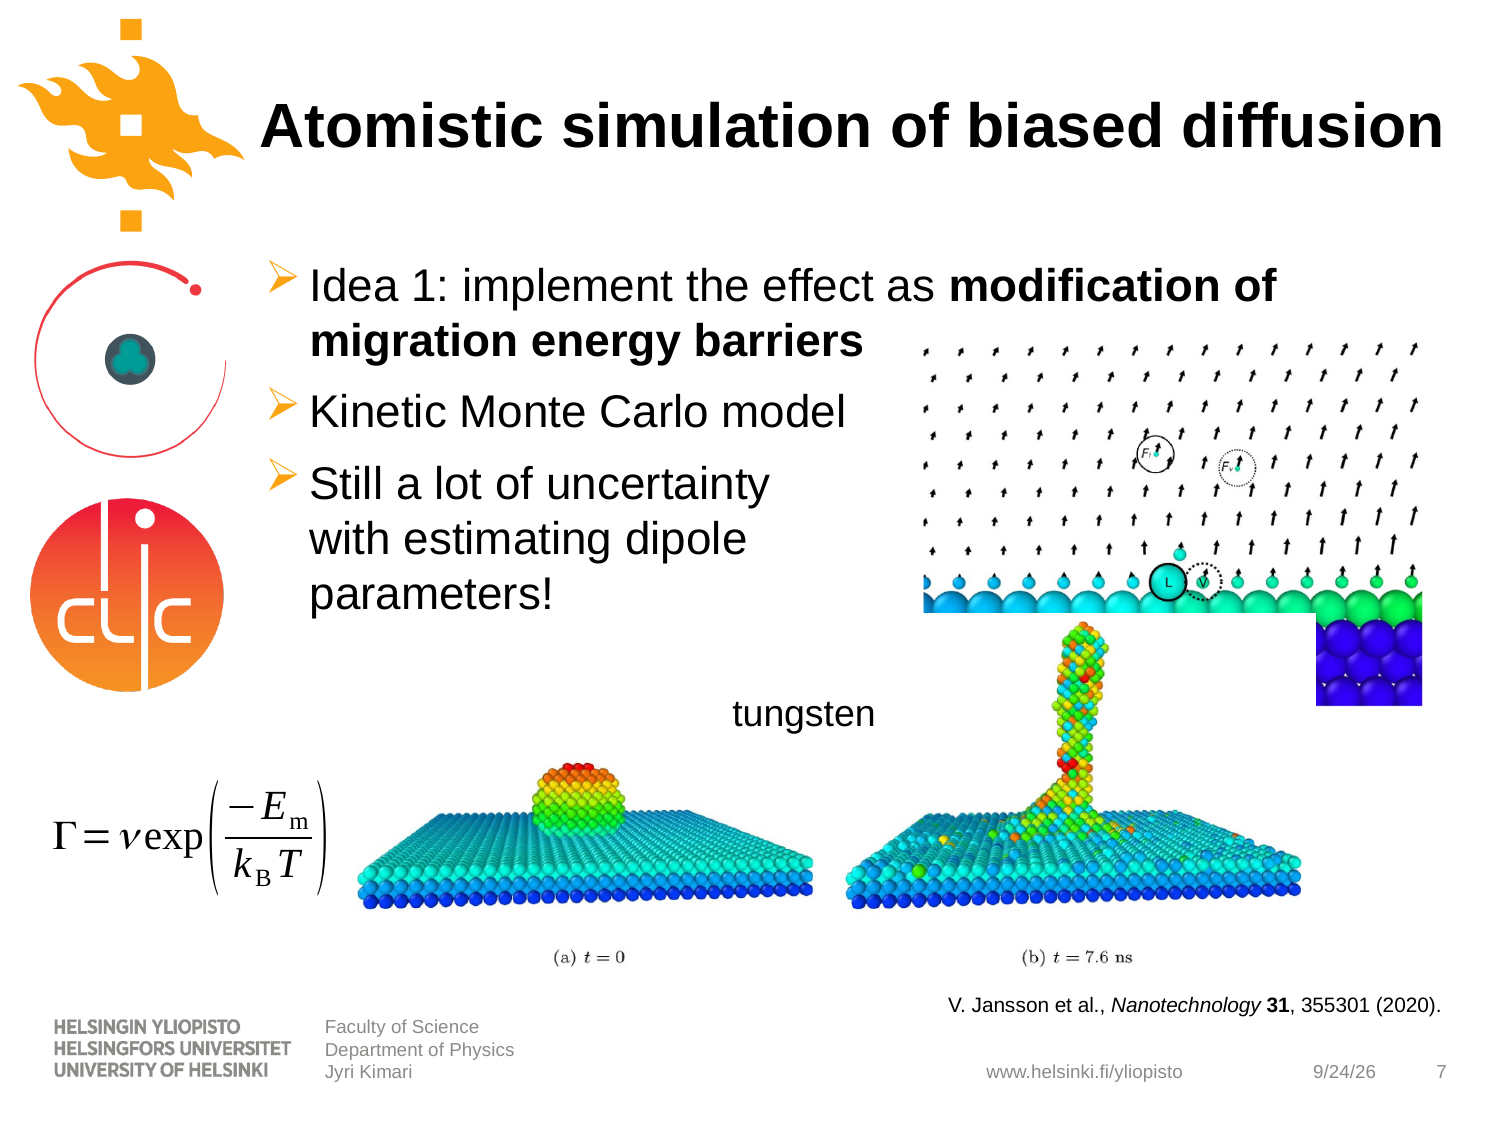

# Atomistic simulation of biased diffusion
Idea 1: implement the effect as modification of migration energy barriers
Kinetic Monte Carlo model
Still a lot of uncertainty
with estimating dipole
parameters!
tungsten
V. Jansson et al., Nanotechnology 31, 355301 (2020).
Faculty of Science
Department of Physics
Jyri Kimari